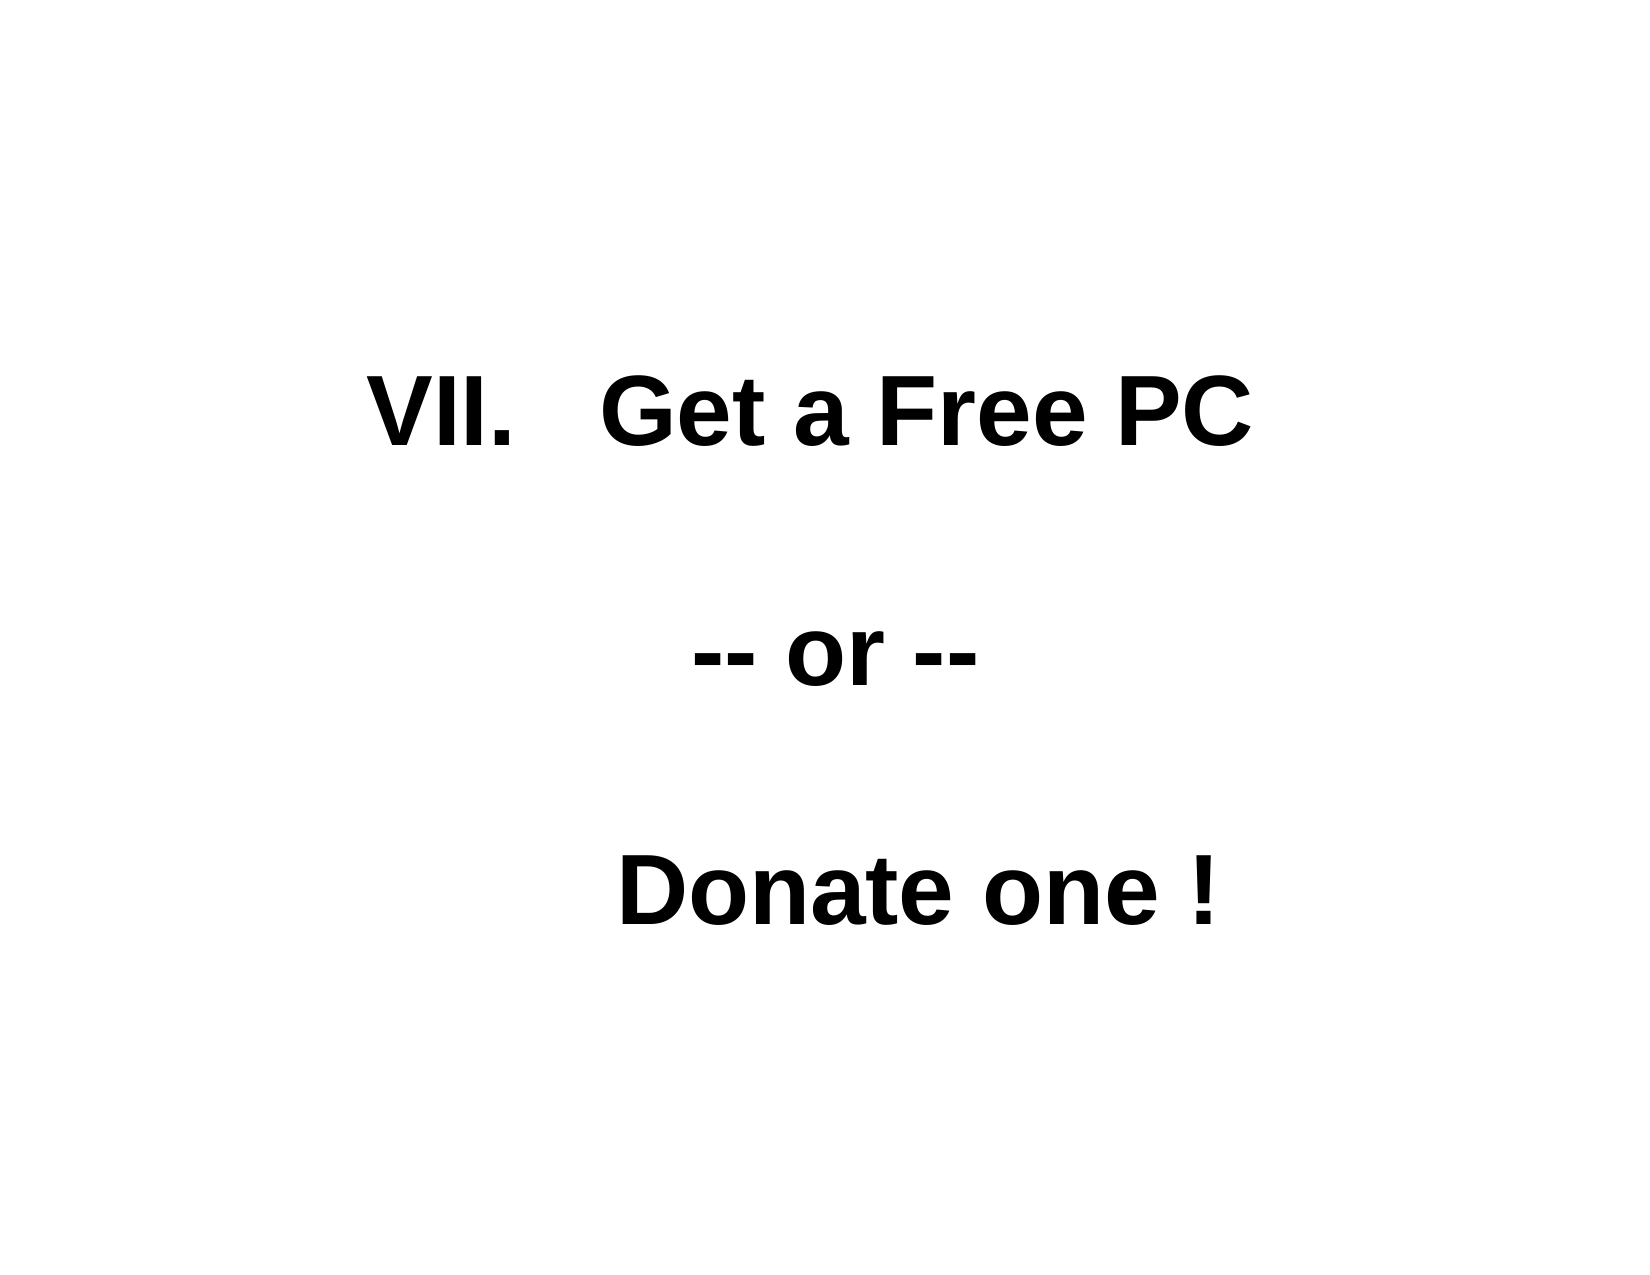

VII. Get a Free PC
	 -- or --
 Donate one !